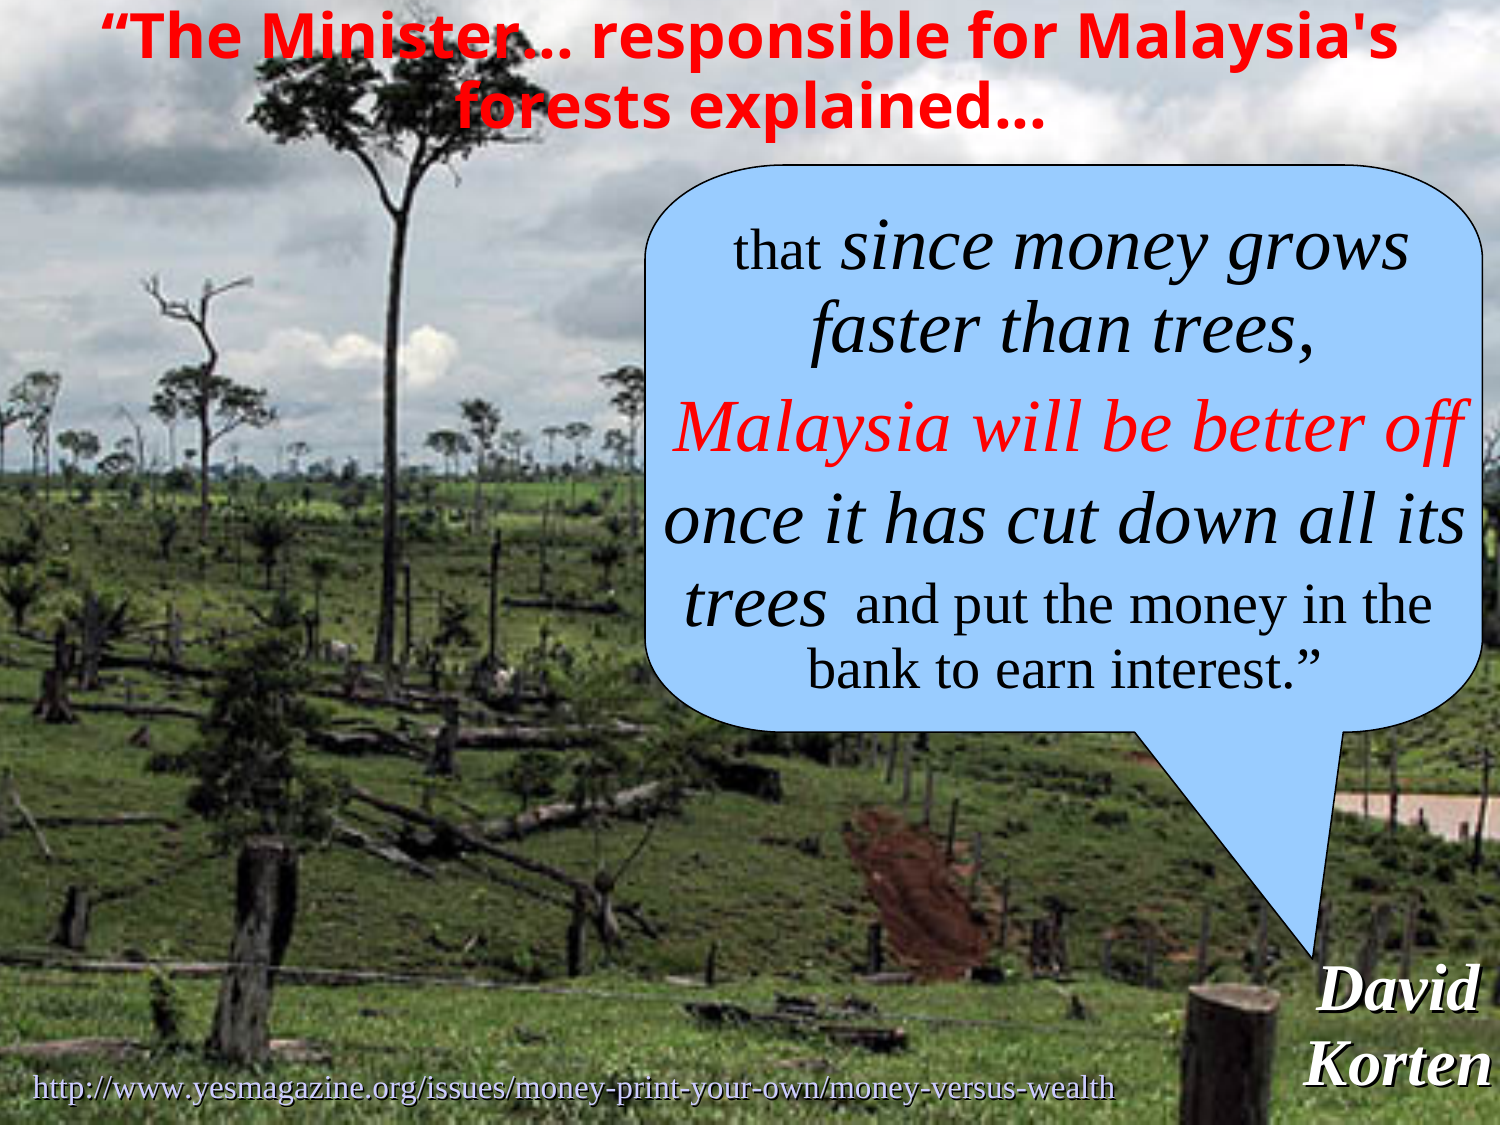

“The Minister... responsible for Malaysia's forests explained...
David Korten
that since money grows faster than trees,
Malaysia will be better off
 once it has cut down all its trees
 and put the money in the bank to earn interest.”
http://www.yesmagazine.org/issues/money-print-your-own/money-versus-wealth